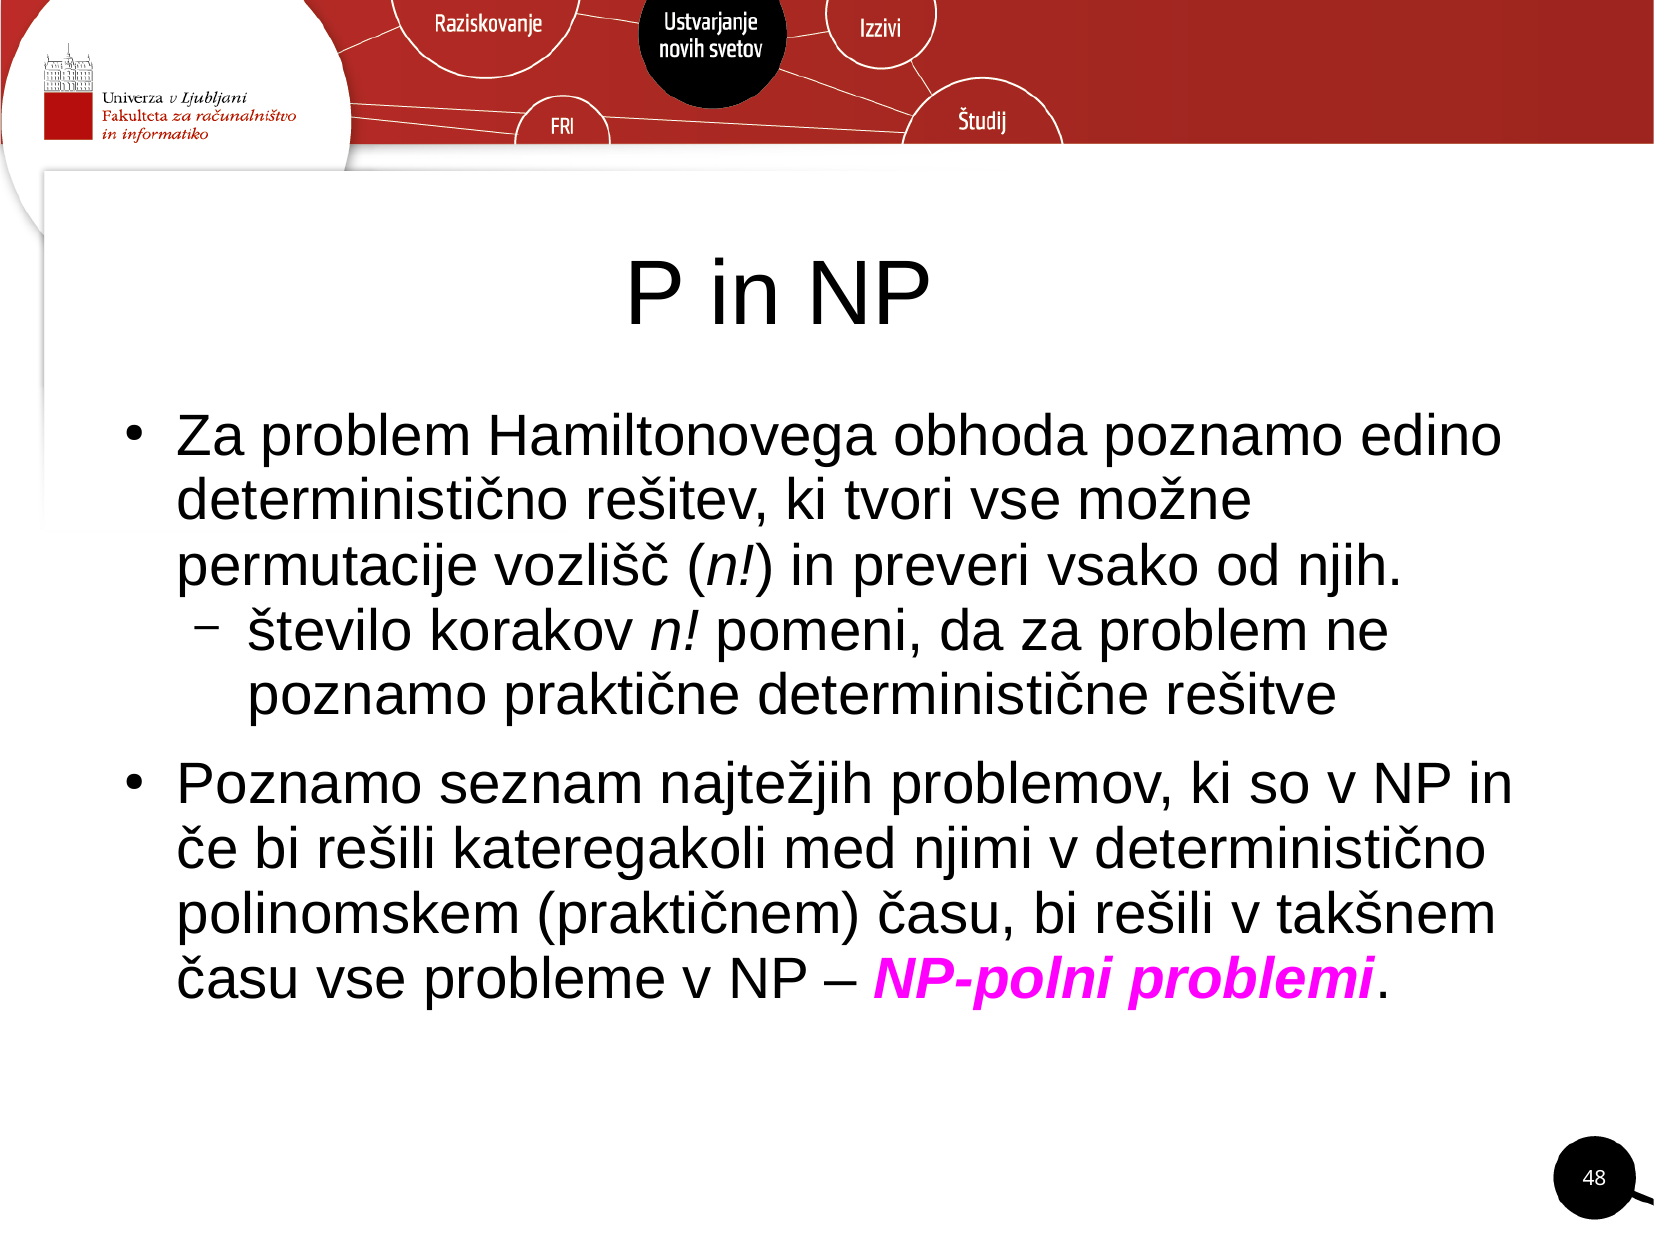

P in NP
# Za problem Hamiltonovega obhoda poznamo edino deterministično rešitev, ki tvori vse možne permutacije vozlišč (n!) in preveri vsako od njih.
število korakov n! pomeni, da za problem ne poznamo praktične deterministične rešitve
Poznamo seznam najtežjih problemov, ki so v NP in če bi rešili kateregakoli med njimi v deterministično polinomskem (praktičnem) času, bi rešili v takšnem času vse probleme v NP – NP-polni problemi.